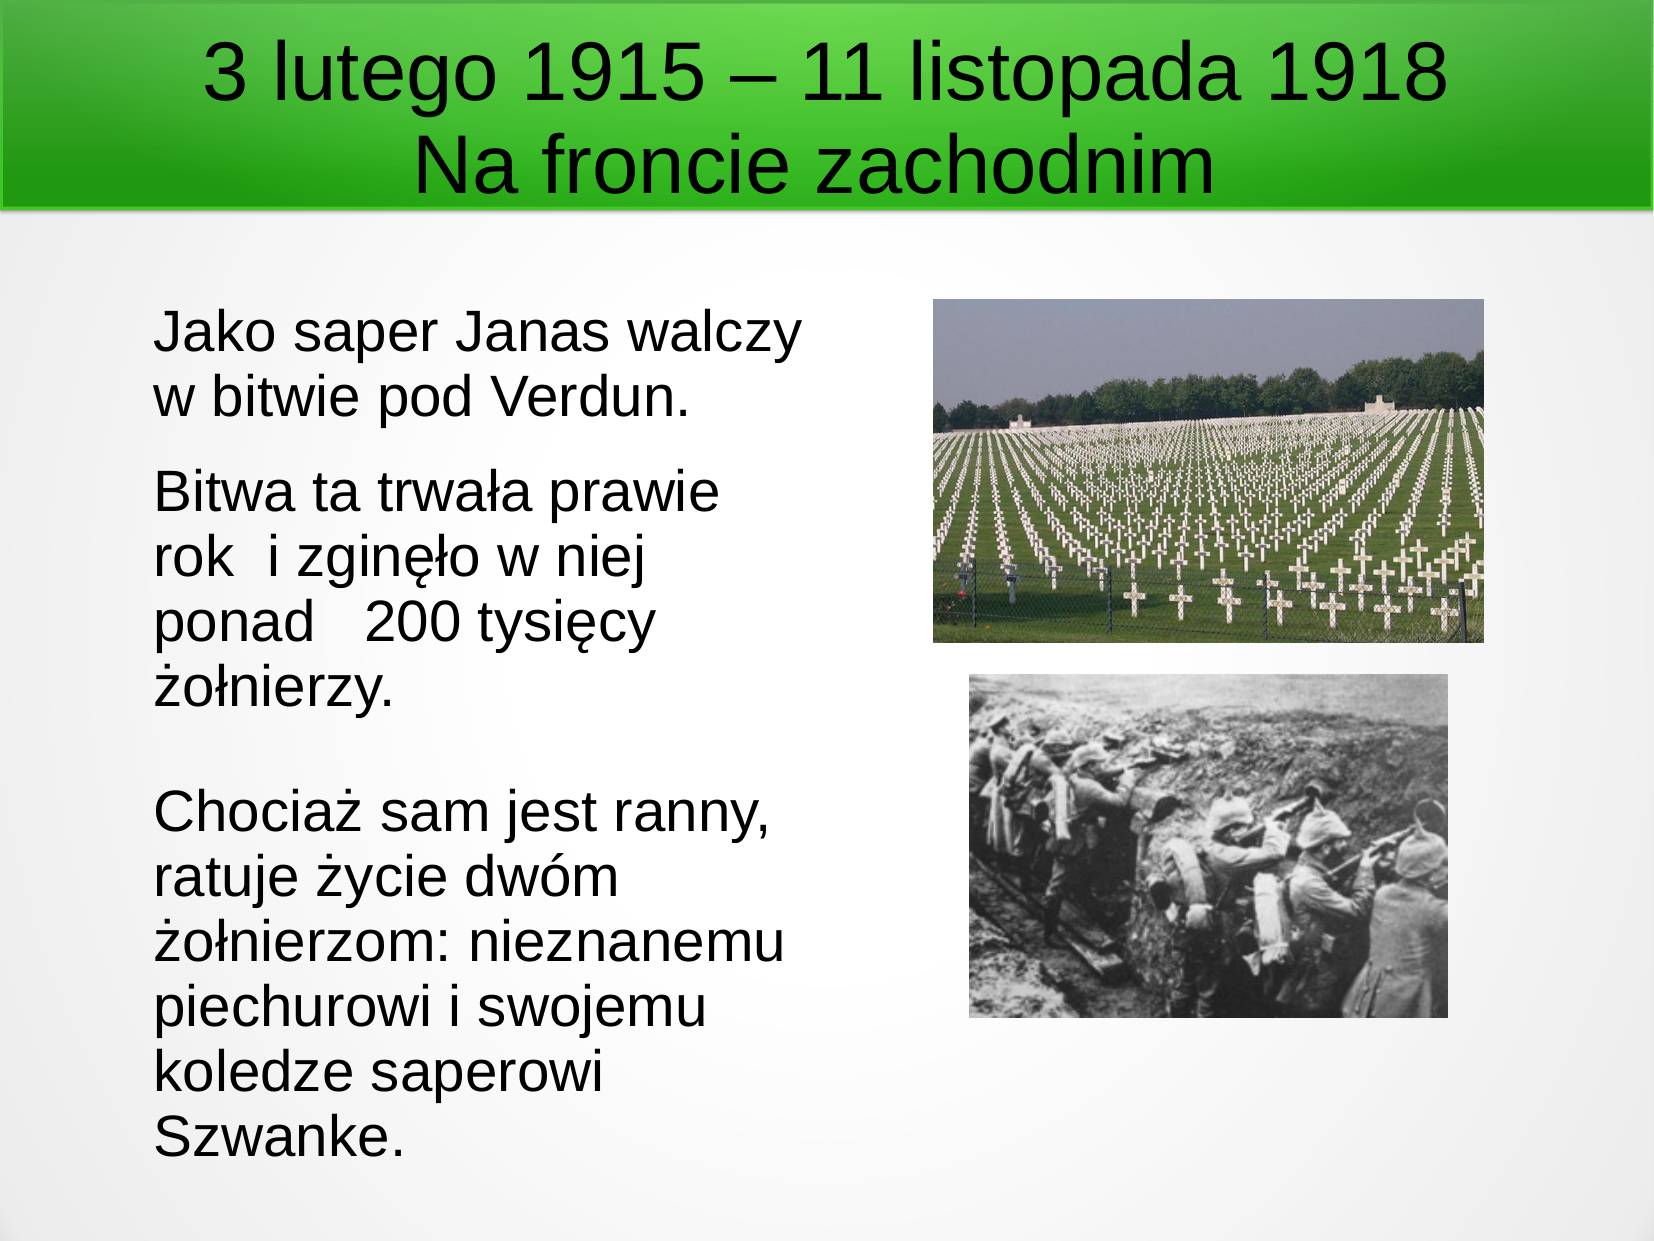

# 3 lutego 1915 – 11 listopada 1918 Na froncie zachodnim
Jako saper Janas walczy w bitwie pod Verdun.
Bitwa ta trwała prawie rok i zginęło w niej ponad 200 tysięcy żołnierzy.
Chociaż sam jest ranny, ratuje życie dwóm żołnierzom: nieznanemu piechurowi i swojemu koledze saperowi Szwanke.